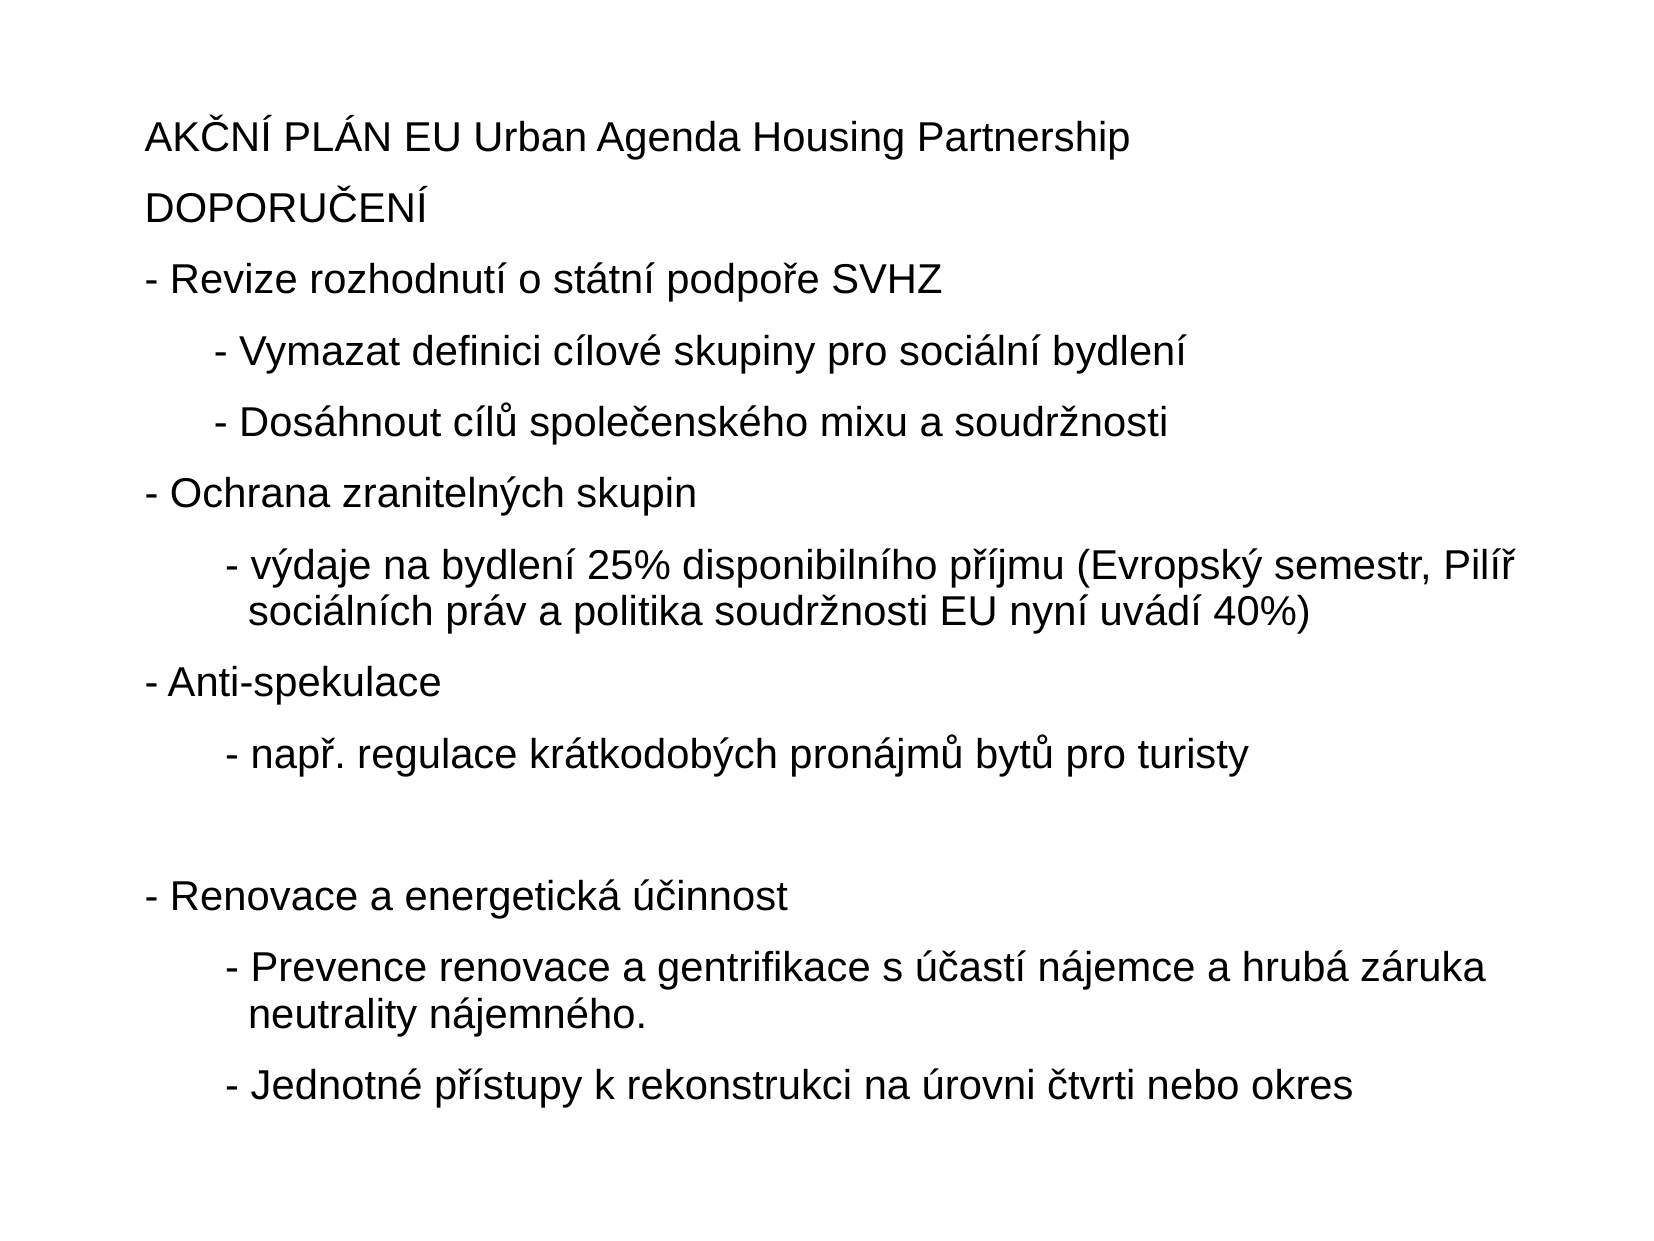

AKČNÍ PLÁN EU Urban Agenda Housing Partnership
DOPORUČENÍ
- Revize rozhodnutí o státní podpoře SVHZ
 - Vymazat definici cílové skupiny pro sociální bydlení
 - Dosáhnout cílů společenského mixu a soudržnosti
- Ochrana zranitelných skupin
 - výdaje na bydlení 25% disponibilního příjmu (Evropský semestr, Pilíř sociálních práv a politika soudržnosti EU nyní uvádí 40%)
- Anti-spekulace
 - např. regulace krátkodobých pronájmů bytů pro turisty
- Renovace a energetická účinnost
 - Prevence renovace a gentrifikace s účastí nájemce a hrubá záruka neutrality nájemného.
 - Jednotné přístupy k rekonstrukci na úrovni čtvrti nebo okres